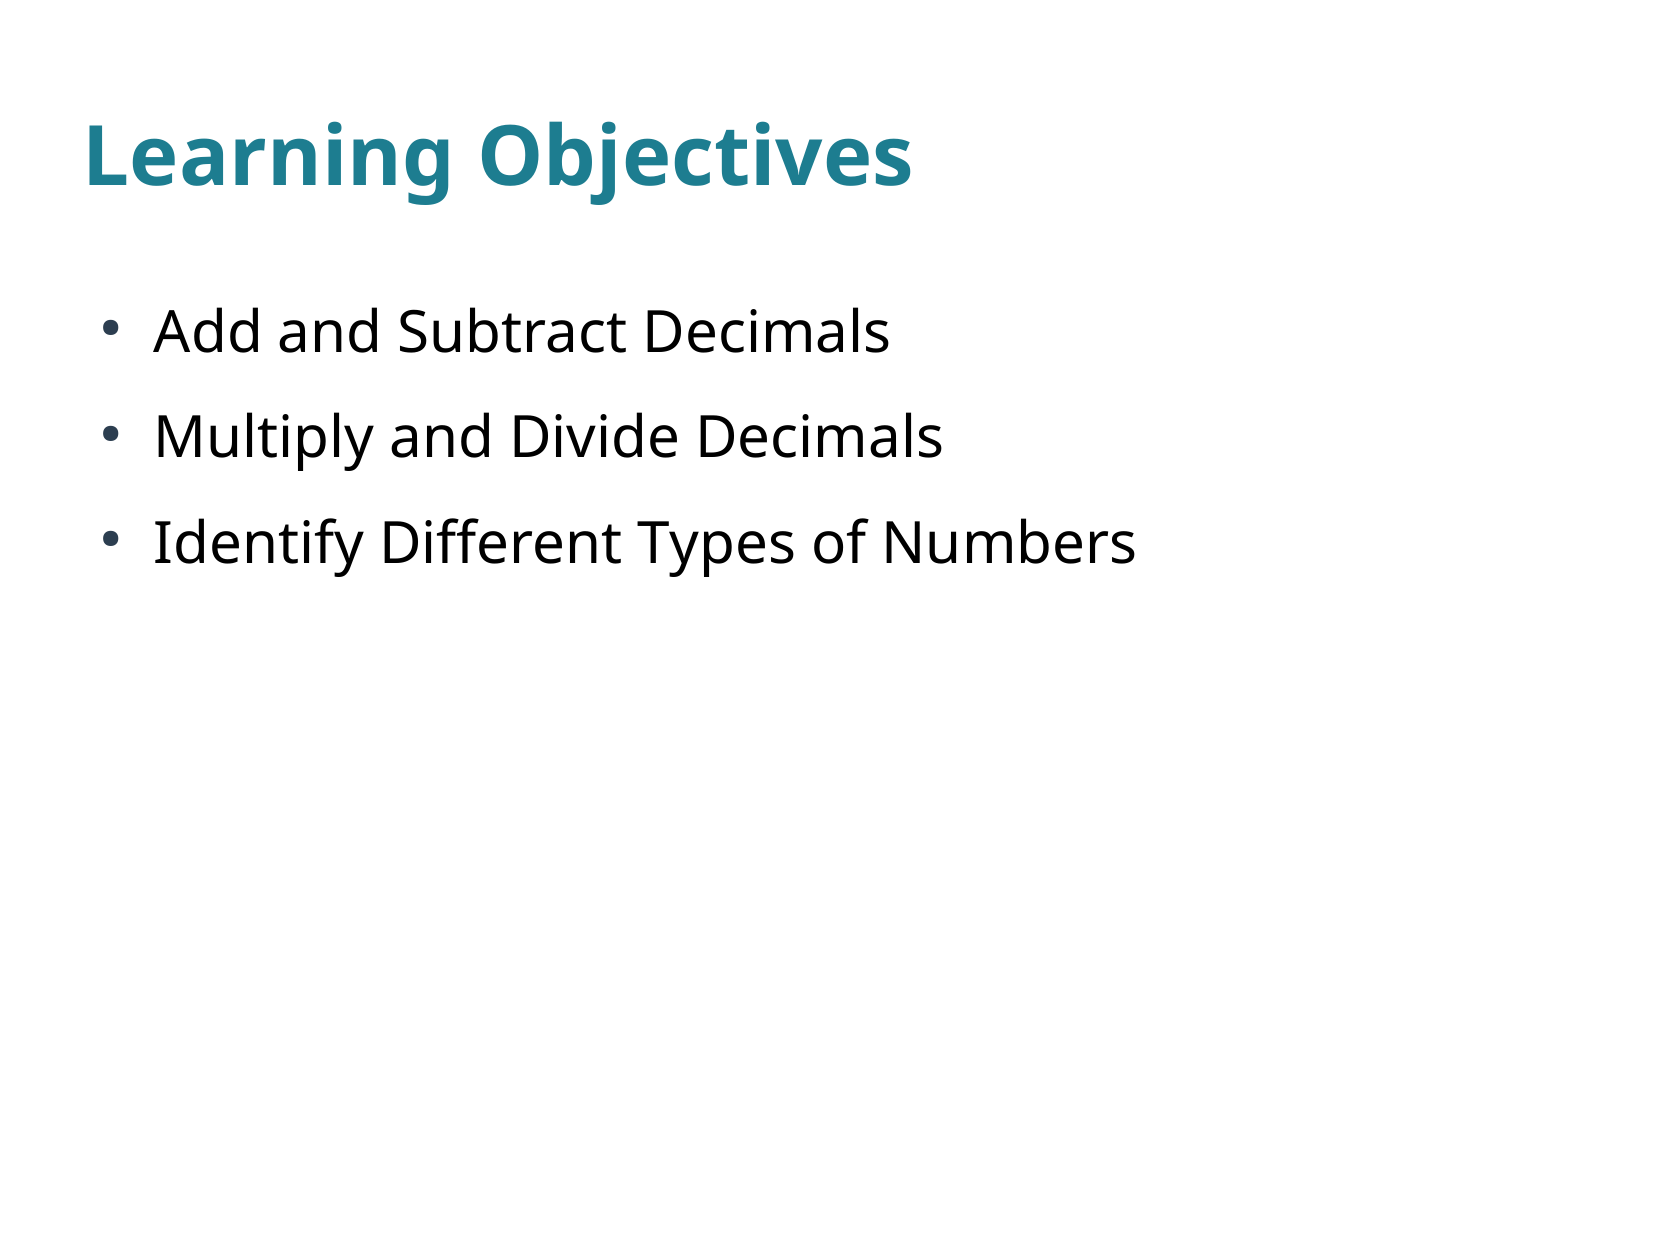

# Learning Objectives
Add and Subtract Decimals
Multiply and Divide Decimals
Identify Different Types of Numbers